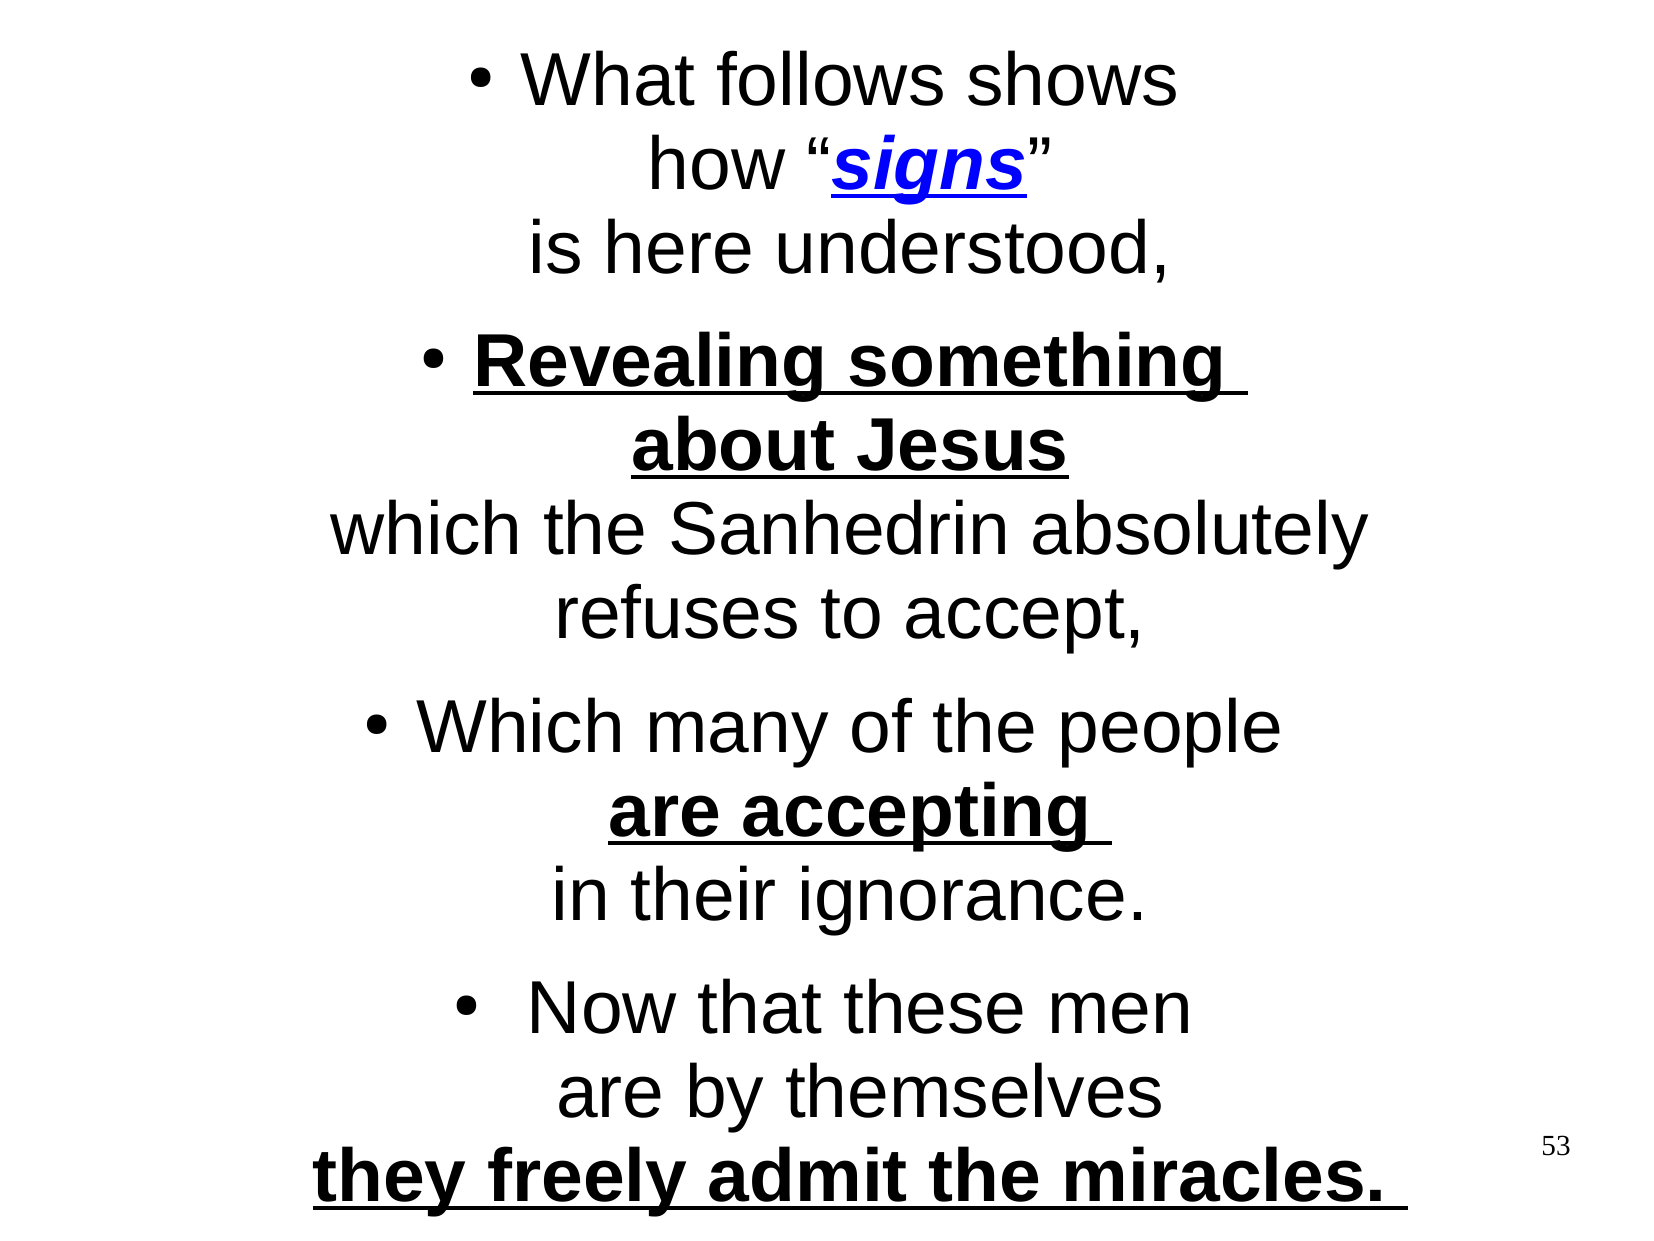

# What follows shows how “signs” is here understood,
Revealing something
about Jesus
which the Sanhedrin absolutely
refuses to accept,
Which many of the people
are accepting
in their ignorance.
 Now that these men
are by themselves
they freely admit the miracles.
53